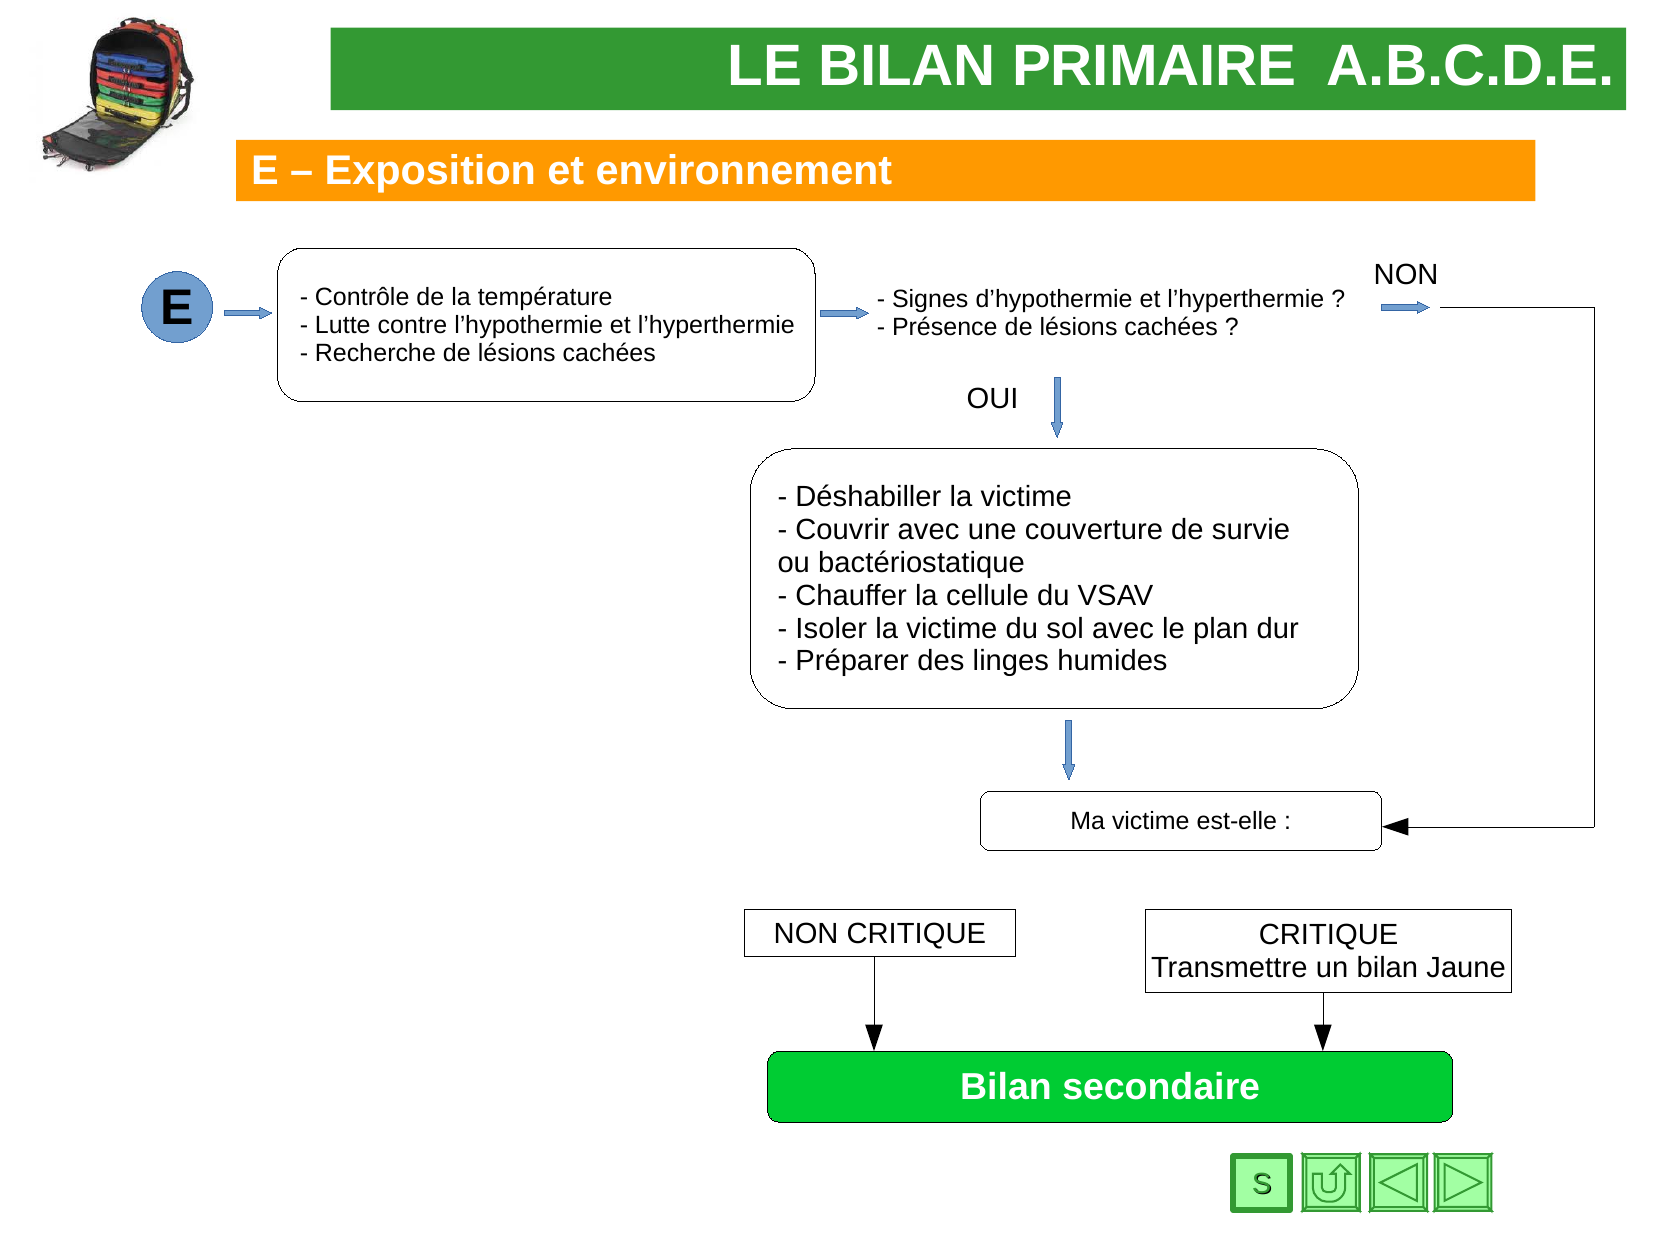

LE BILAN PRIMAIRE A.B.C.D.E.
E – Exposition et environnement
NON
- Contrôle de la température
- Lutte contre l’hypothermie et l’hyperthermie
- Recherche de lésions cachées
- Signes d’hypothermie et l’hyperthermie ?
- Présence de lésions cachées ?
E
OUI
- Déshabiller la victime
- Couvrir avec une couverture de survie
ou bactériostatique
- Chauffer la cellule du VSAV
- Isoler la victime du sol avec le plan dur
- Préparer des linges humides
Ma victime est-elle :
NON CRITIQUE
CRITIQUE
Transmettre un bilan Jaune
Bilan secondaire